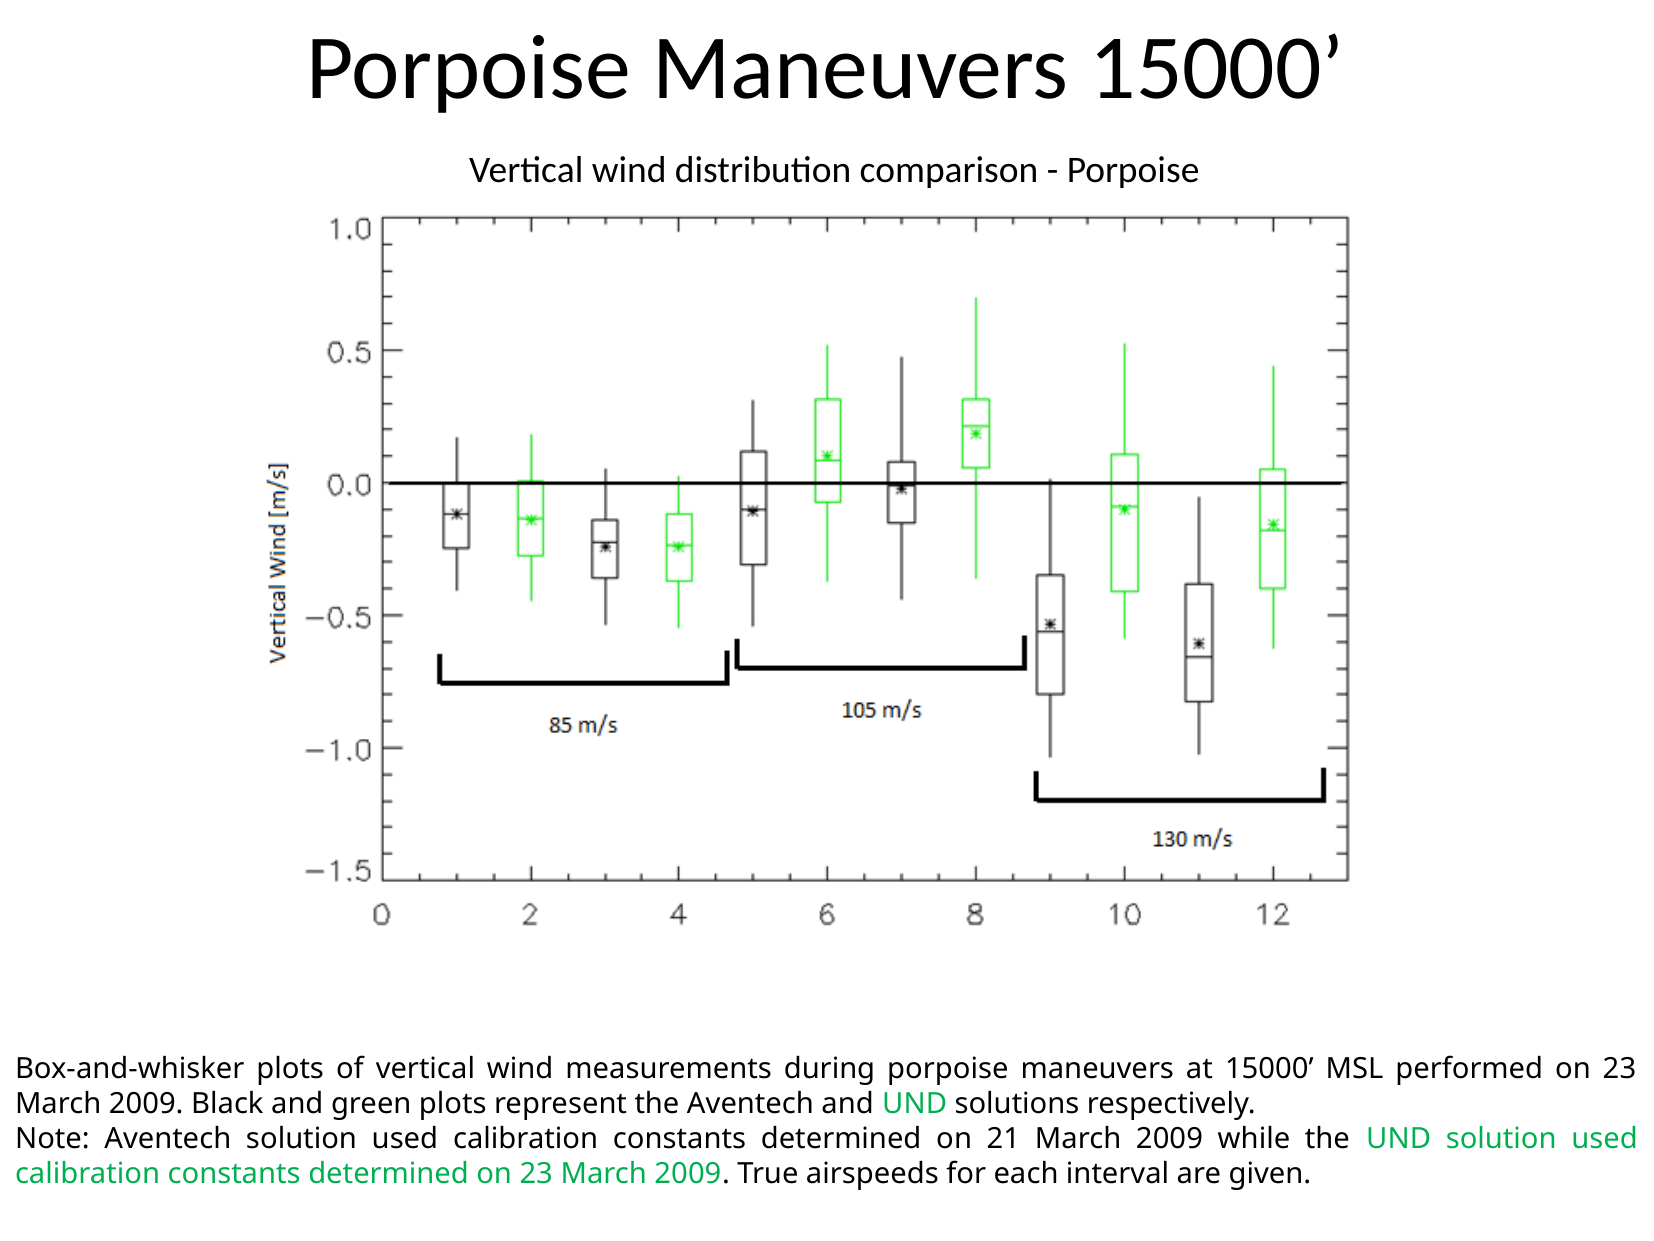

# Porpoise Maneuvers 15000’
Vertical wind distribution comparison - Porpoise
Box-and-whisker plots of vertical wind measurements during porpoise maneuvers at 15000’ MSL performed on 23 March 2009. Black and green plots represent the Aventech and UND solutions respectively.
Note: Aventech solution used calibration constants determined on 21 March 2009 while the UND solution used calibration constants determined on 23 March 2009. True airspeeds for each interval are given.